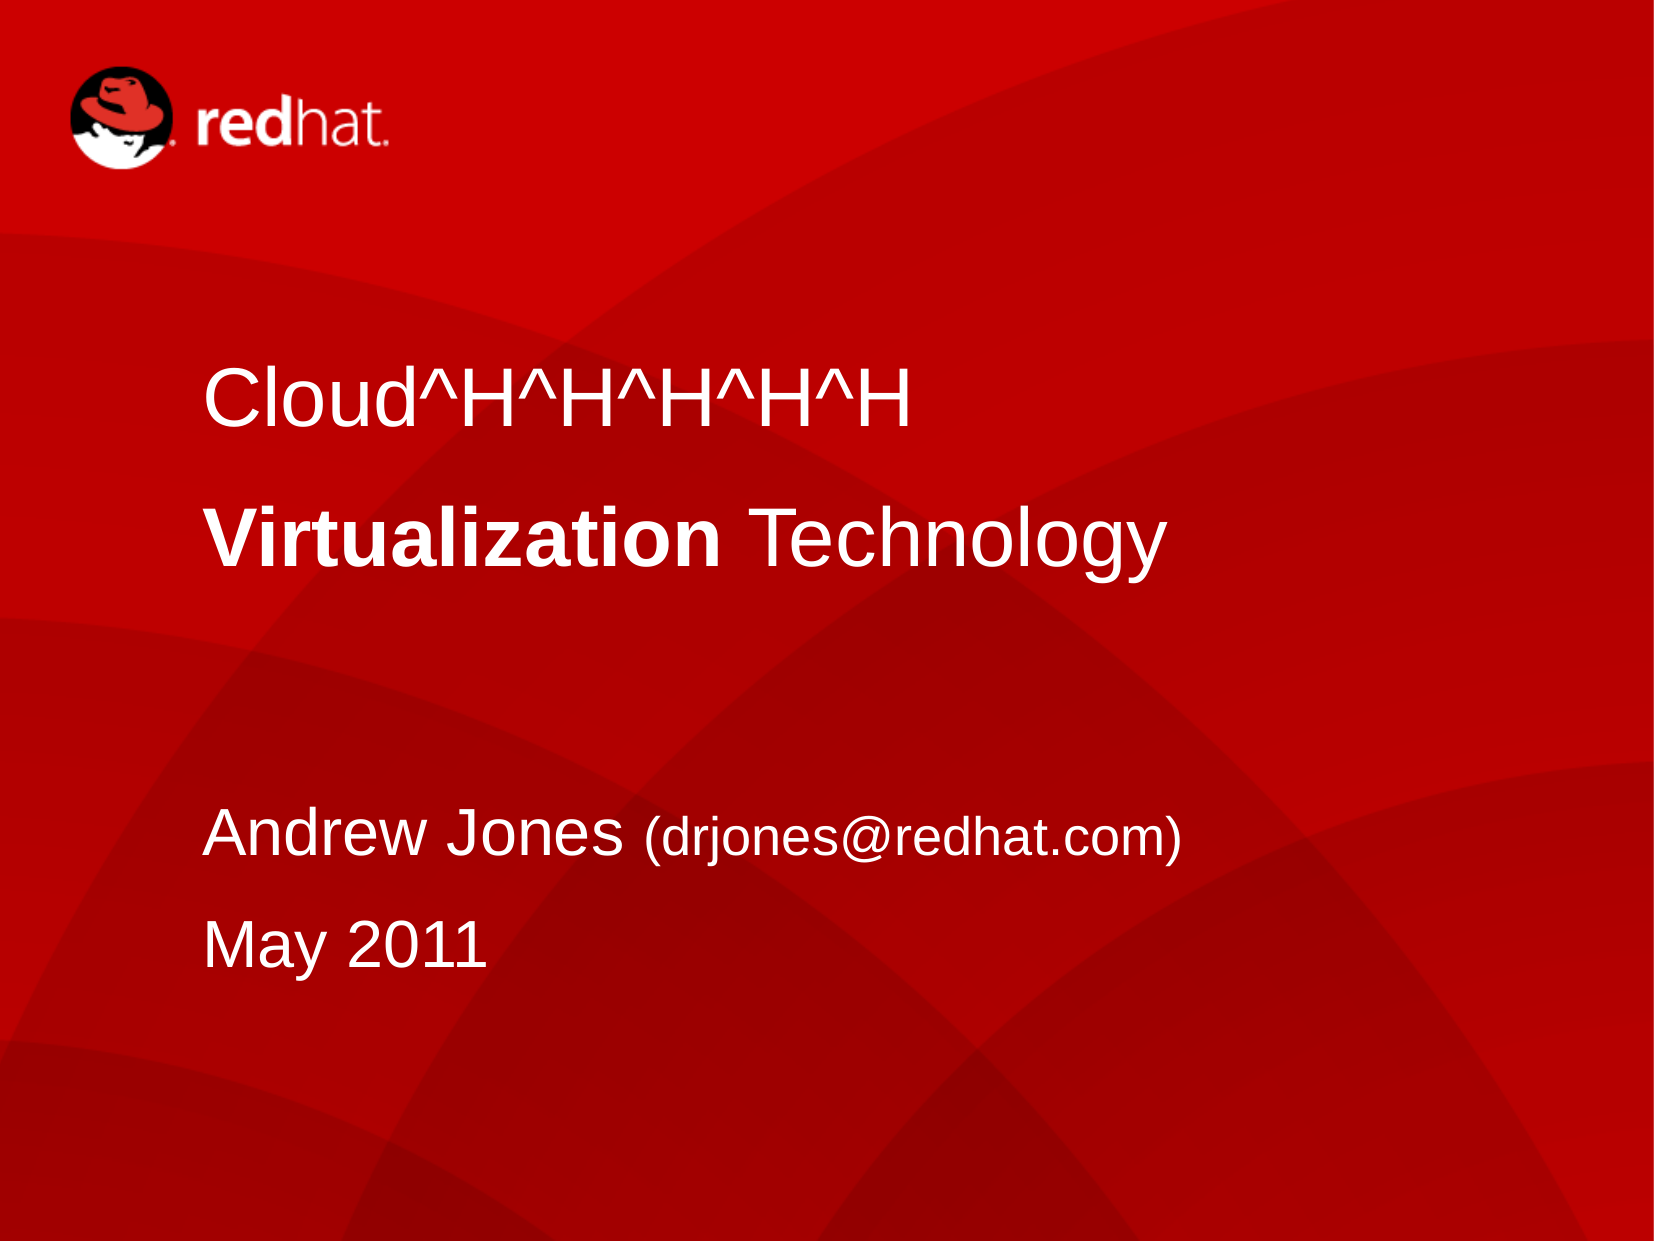

Cloud^H^H^H^H^H Virtualization Technology
Andrew Jones (drjones@redhat.com)
May 2011